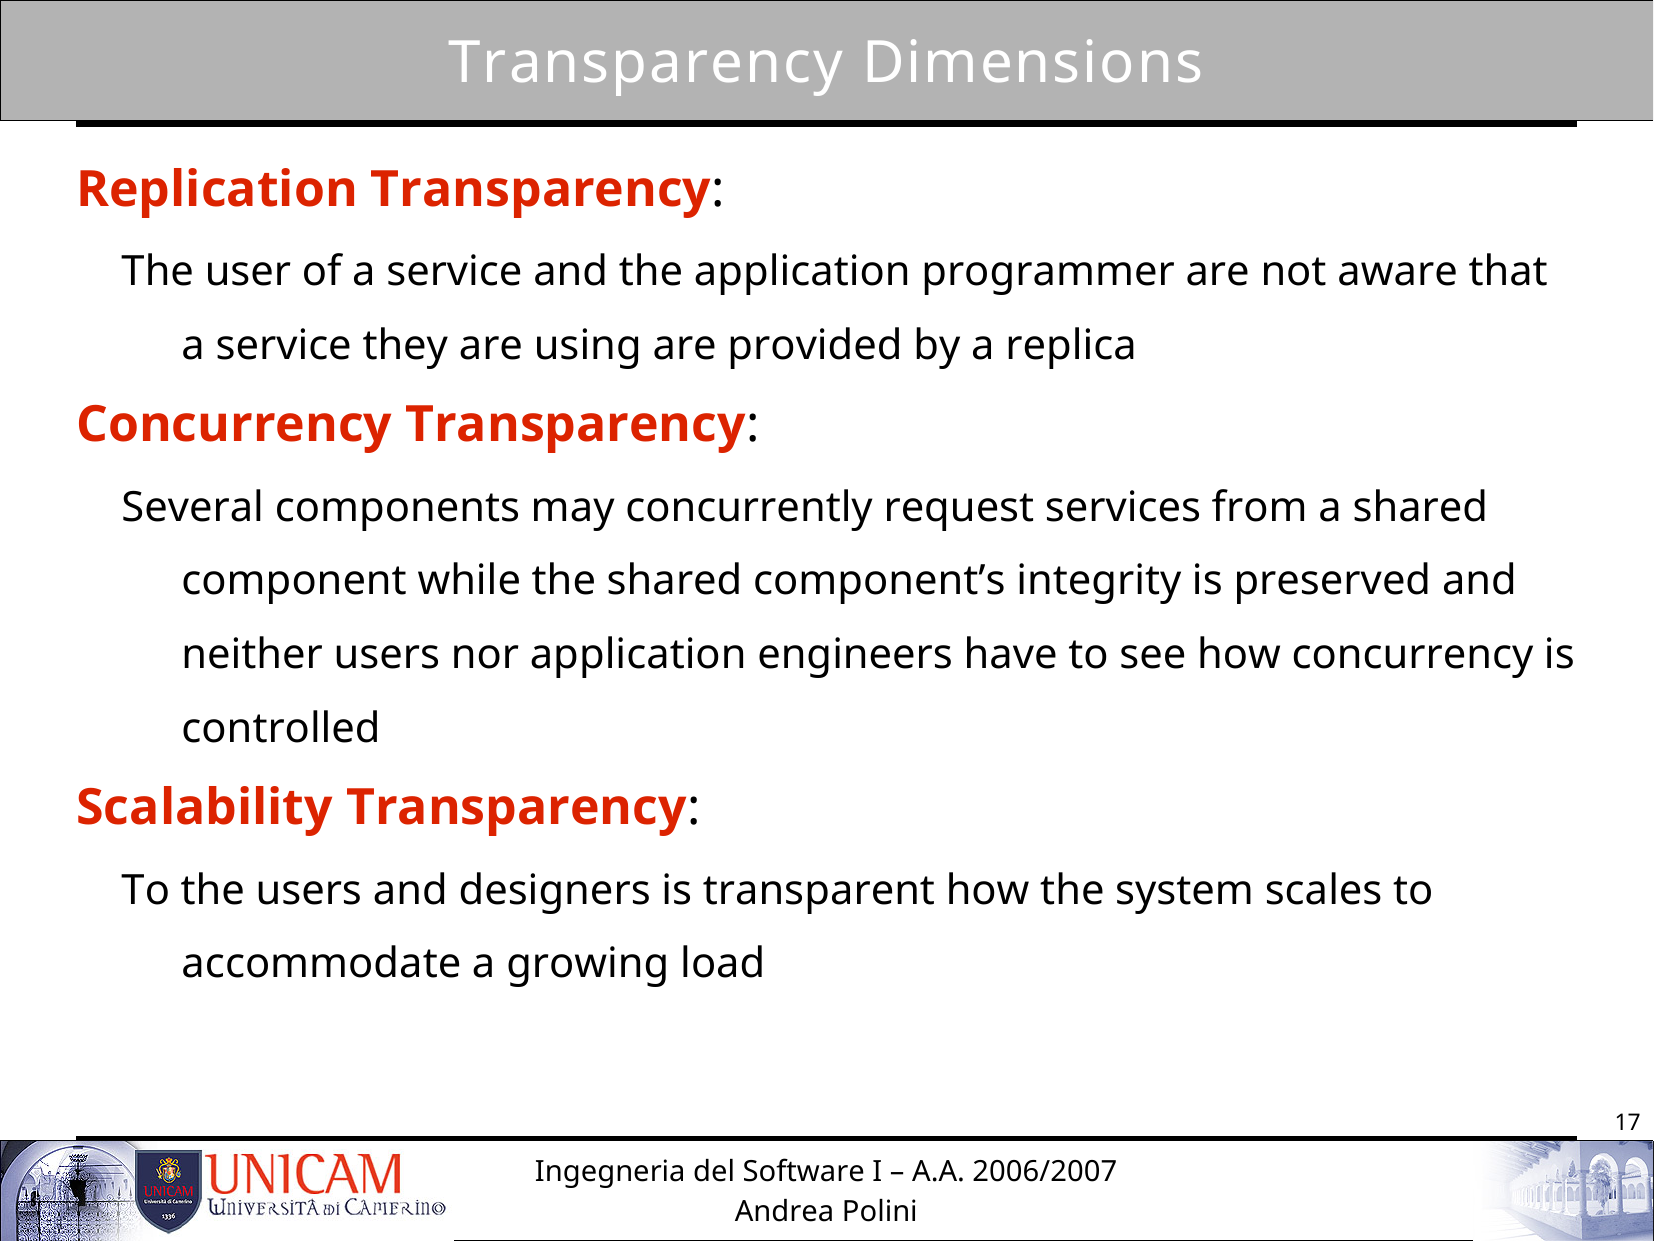

# Transparency Dimensions
Replication Transparency:
The user of a service and the application programmer are not aware that a service they are using are provided by a replica
Concurrency Transparency:
Several components may concurrently request services from a shared component while the shared component’s integrity is preserved and neither users nor application engineers have to see how concurrency is controlled
Scalability Transparency:
To the users and designers is transparent how the system scales to accommodate a growing load
17